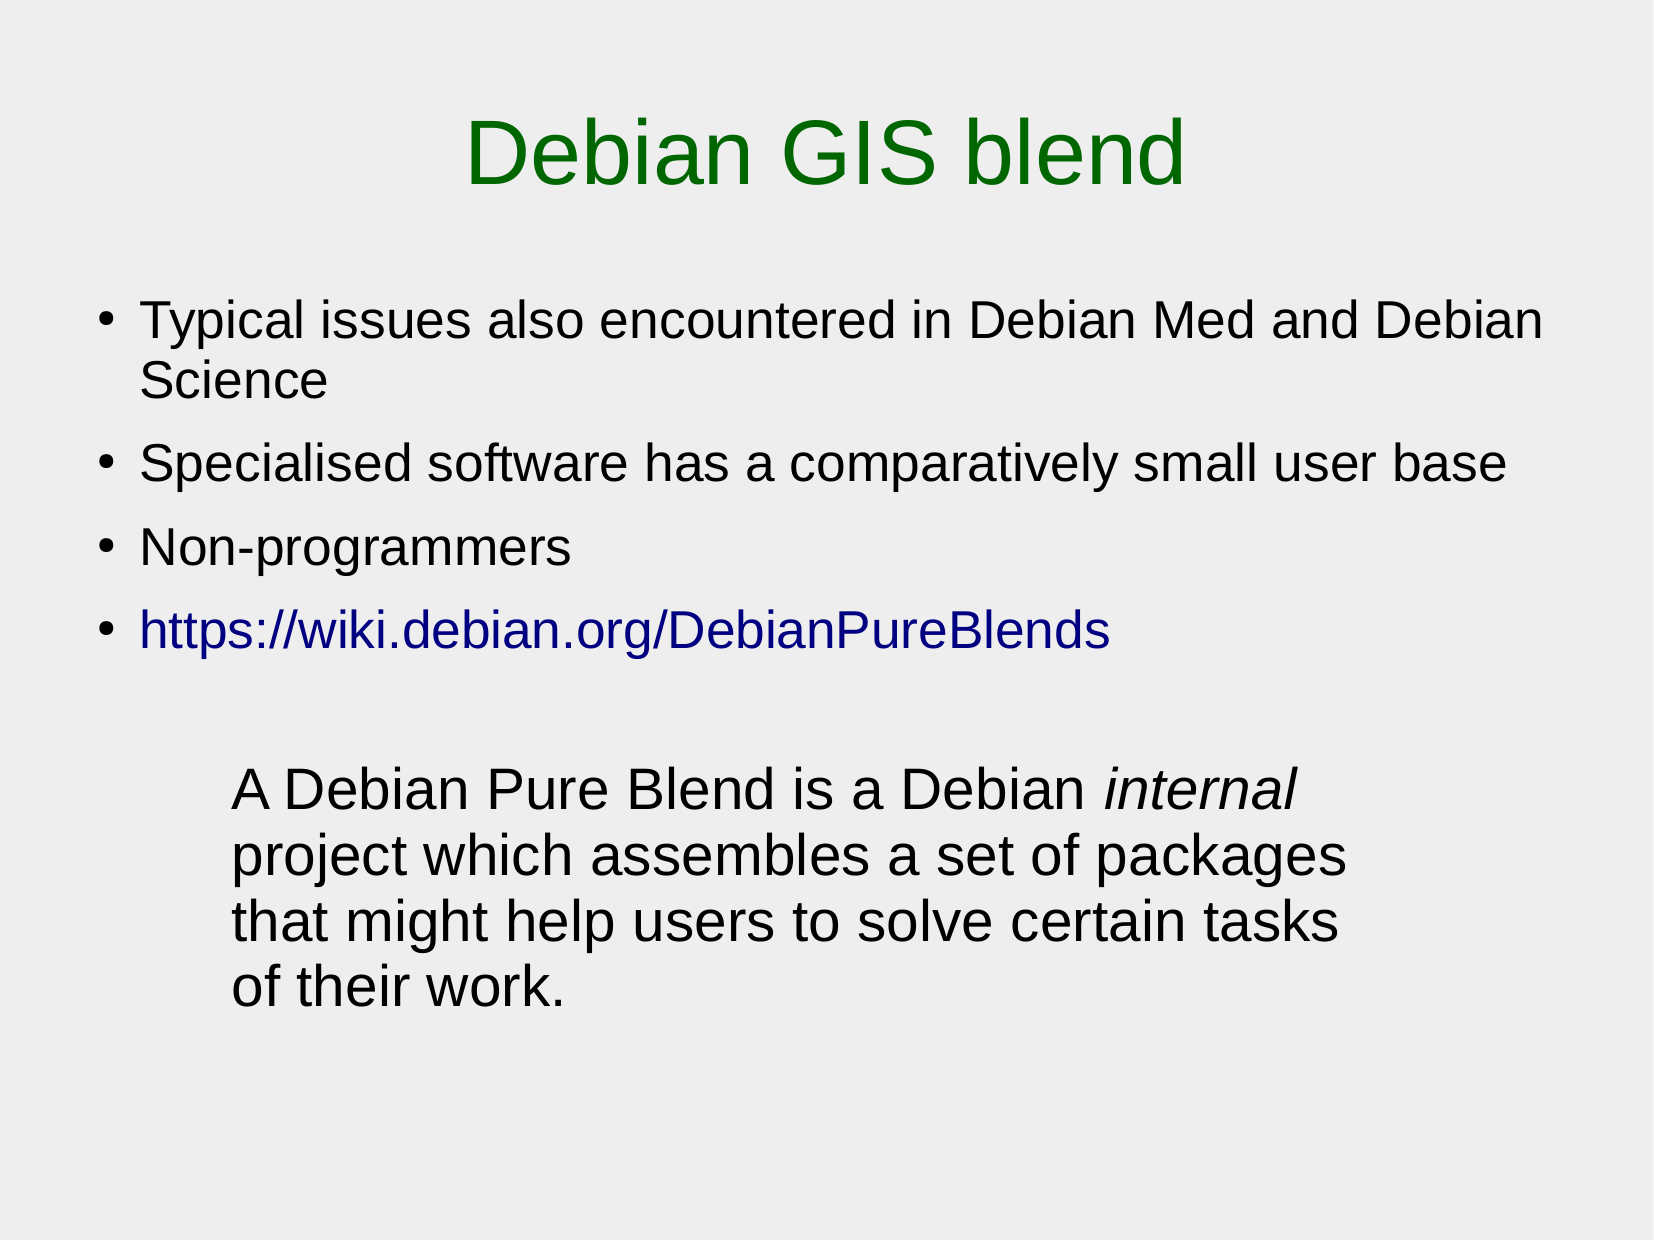

# Debian GIS blend
Typical issues also encountered in Debian Med and Debian Science
Specialised software has a comparatively small user base
Non-programmers
https://wiki.debian.org/DebianPureBlends
A Debian Pure Blend is a Debian internal project which assembles a set of packages that might help users to solve certain tasks of their work.